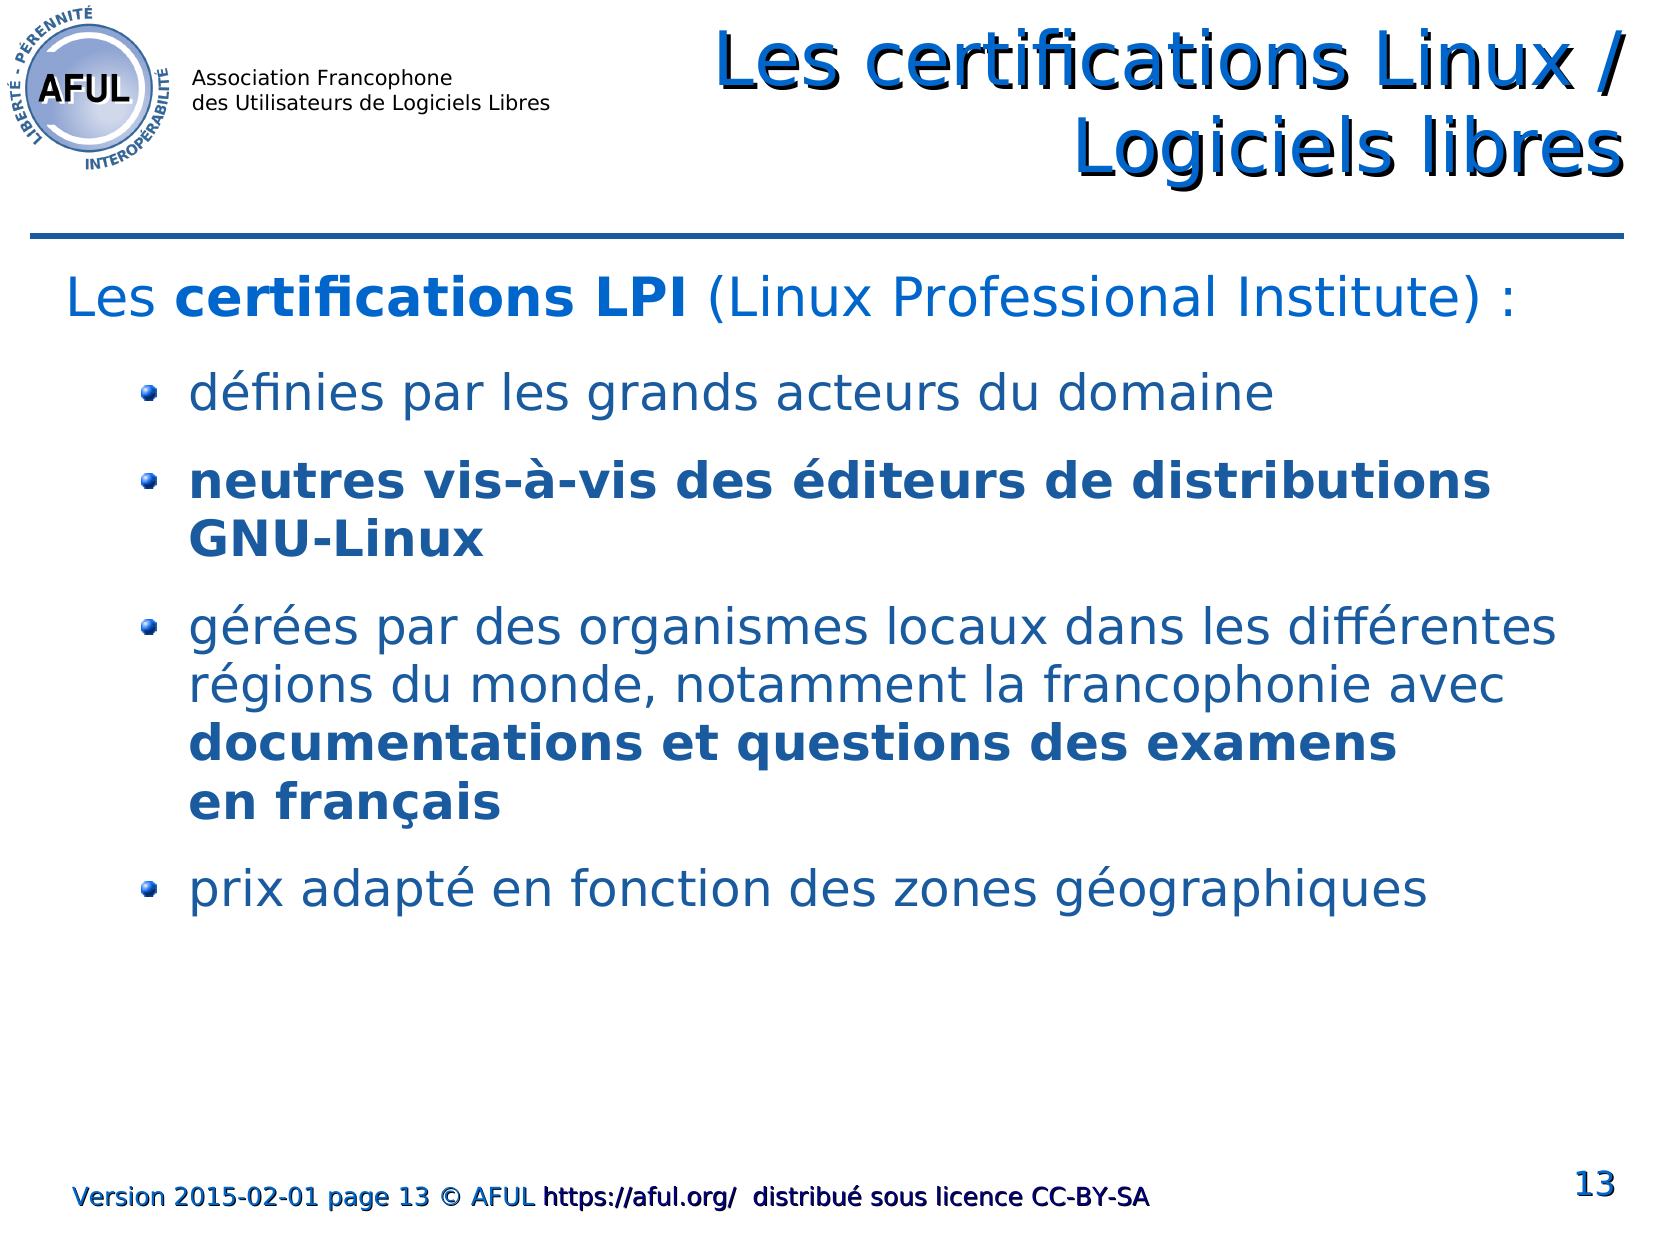

# Les certifications Linux / Logiciels libres
Les certifications LPI (Linux Professional Institute) :
définies par les grands acteurs du domaine
neutres vis-à-vis des éditeurs de distributions GNU-Linux
gérées par des organismes locaux dans les différentes régions du monde, notamment la francophonie avec documentations et questions des examens
en français
prix adapté en fonction des zones géographiques